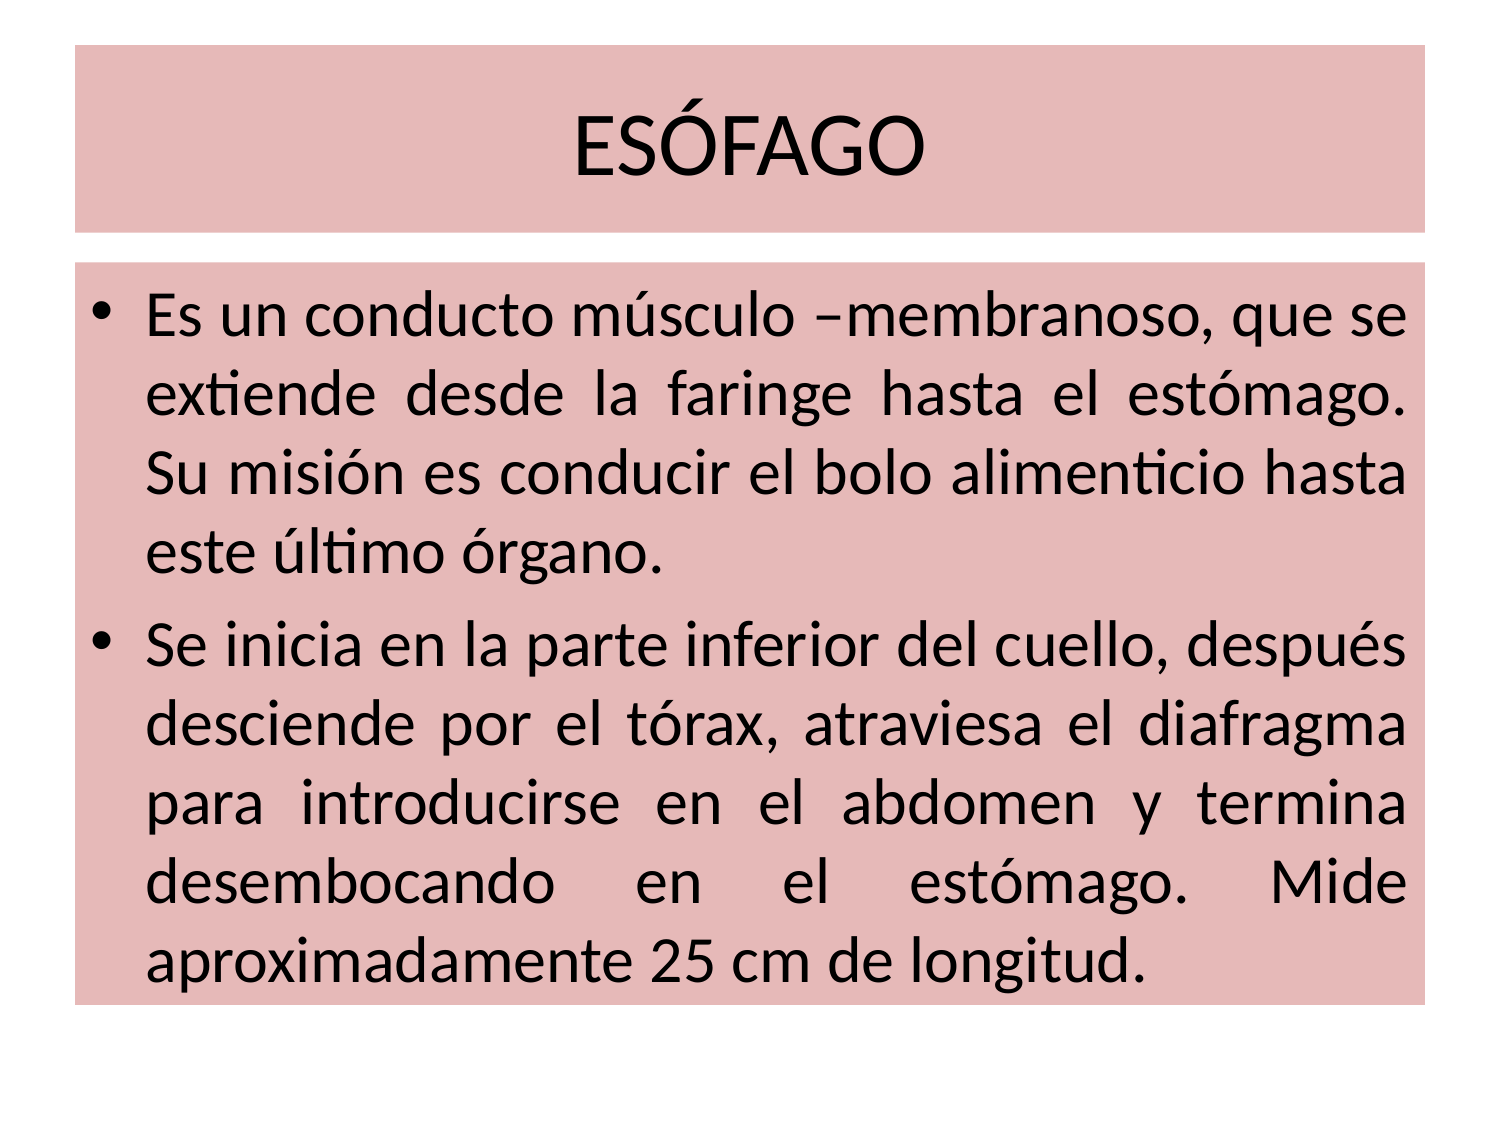

# ESÓFAGO
Es un conducto músculo –membranoso, que se extiende desde la faringe hasta el estómago. Su misión es conducir el bolo alimenticio hasta este último órgano.
Se inicia en la parte inferior del cuello, después desciende por el tórax, atraviesa el diafragma para introducirse en el abdomen y termina desembocando en el estómago. Mide aproximadamente 25 cm de longitud.